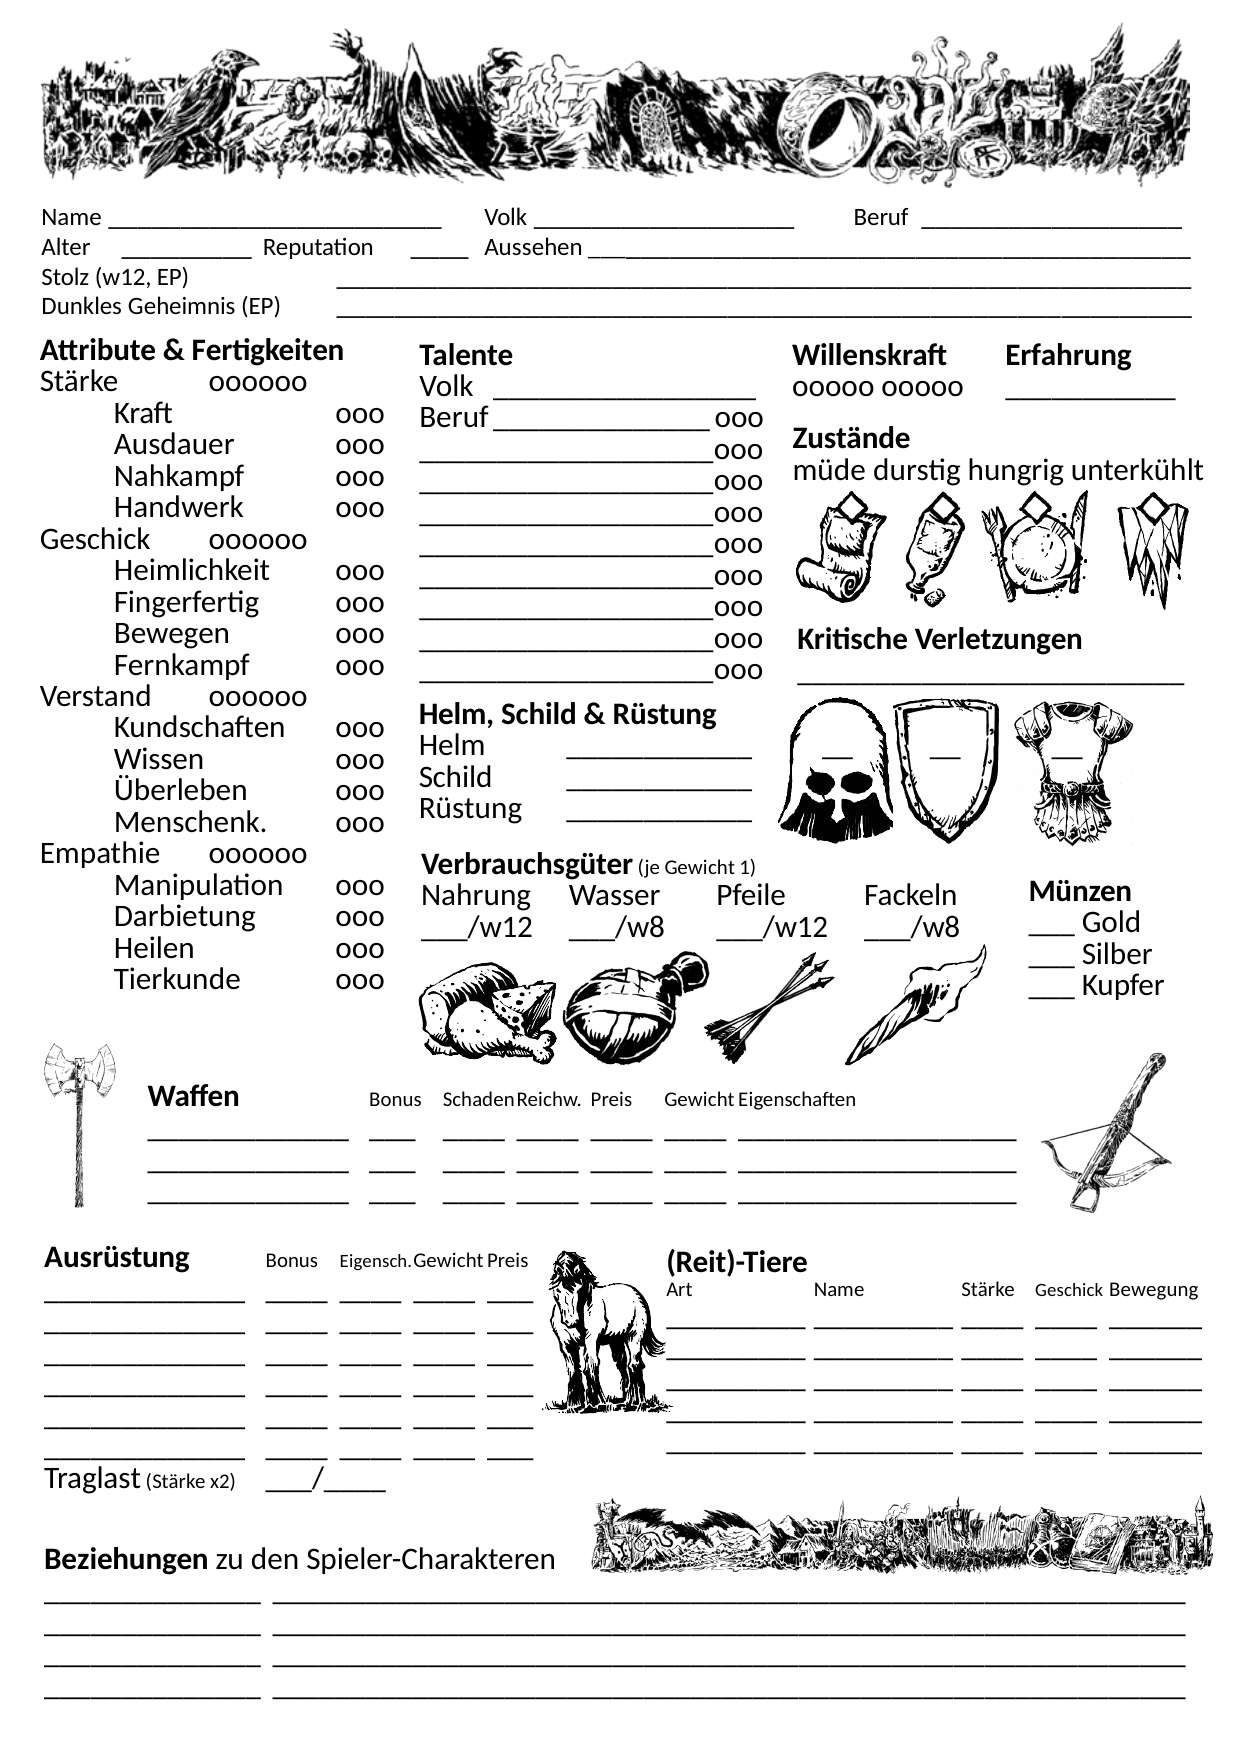

Name _______________________	Volk __________________	Beruf __________________
Alter	 _________	Reputation	____	Aussehen __________________________________________
Stolz (w12, EP)		___________________________________________________________
Dunkles Geheimnis (EP)	___________________________________________________________
Attribute & Fertigkeiten
Stärke	 oooooo
	Kraft			ooo
	Ausdauer		ooo
	Nahkampf		ooo
	Handwerk		ooo
Geschick	 oooooo
	Heimlichkeit	ooo
	Fingerfertig		ooo
	Bewegen		ooo
	Fernkampf		ooo
Verstand	 oooooo
	Kundschaften	ooo
	Wissen		ooo
	Überleben		ooo
	Menschenk.	ooo
Empathie	 oooooo
	Manipulation	ooo
	Darbietung		ooo
	Heilen		ooo
	Tierkunde		ooo
Talente
Volk	_________________
Beruf	______________	ooo
___________________ooo
___________________ooo
___________________ooo
___________________ooo
___________________ooo
___________________ooo
___________________ooo
___________________ooo
Willenskraft
ooooo ooooo
Erfahrung
___________
Zustände
müde	 durstig hungrig unterkühlt
Kritische Verletzungen
_________________________
Helm, Schild & Rüstung
Helm		____________ __ __ __
Schild	____________
Rüstung	____________
Verbrauchsgüter (je Gewicht 1)
Nahrung	Wasser	Pfeile		Fackeln
___/w12	___/w8	___/w12	___/w8
Münzen
___ Gold
___ Silber
___ Kupfer
Waffen		Bonus	Schaden	Reichw.	Preis	Gewicht	Eigenschaften
_____________	___	____	____	____	____	__________________
_____________	___	____	____	____	____	__________________
_____________	___	____	____	____	____	__________________
Ausrüstung		Bonus	Eigensch.	Gewicht	Preis
_____________	____	____	____	___
_____________	____	____	____	___
_____________	____	____	____	___
_____________	____	____	____	___
_____________	____	____	____	___
_____________	____	____	____	___
Traglast (Stärke x2)	___/____
(Reit)-Tiere
Art		Name		Stärke	Geschick	Bewegung
_________	_________	____	____	______
_________	_________	____	____	______
_________	_________	____	____	______
_________	_________	____	____	______
_________	_________	____	____	______
Beziehungen zu den Spieler-Charakteren
______________	 ___________________________________________________________
______________	 ___________________________________________________________
______________	 ___________________________________________________________
______________	 ___________________________________________________________